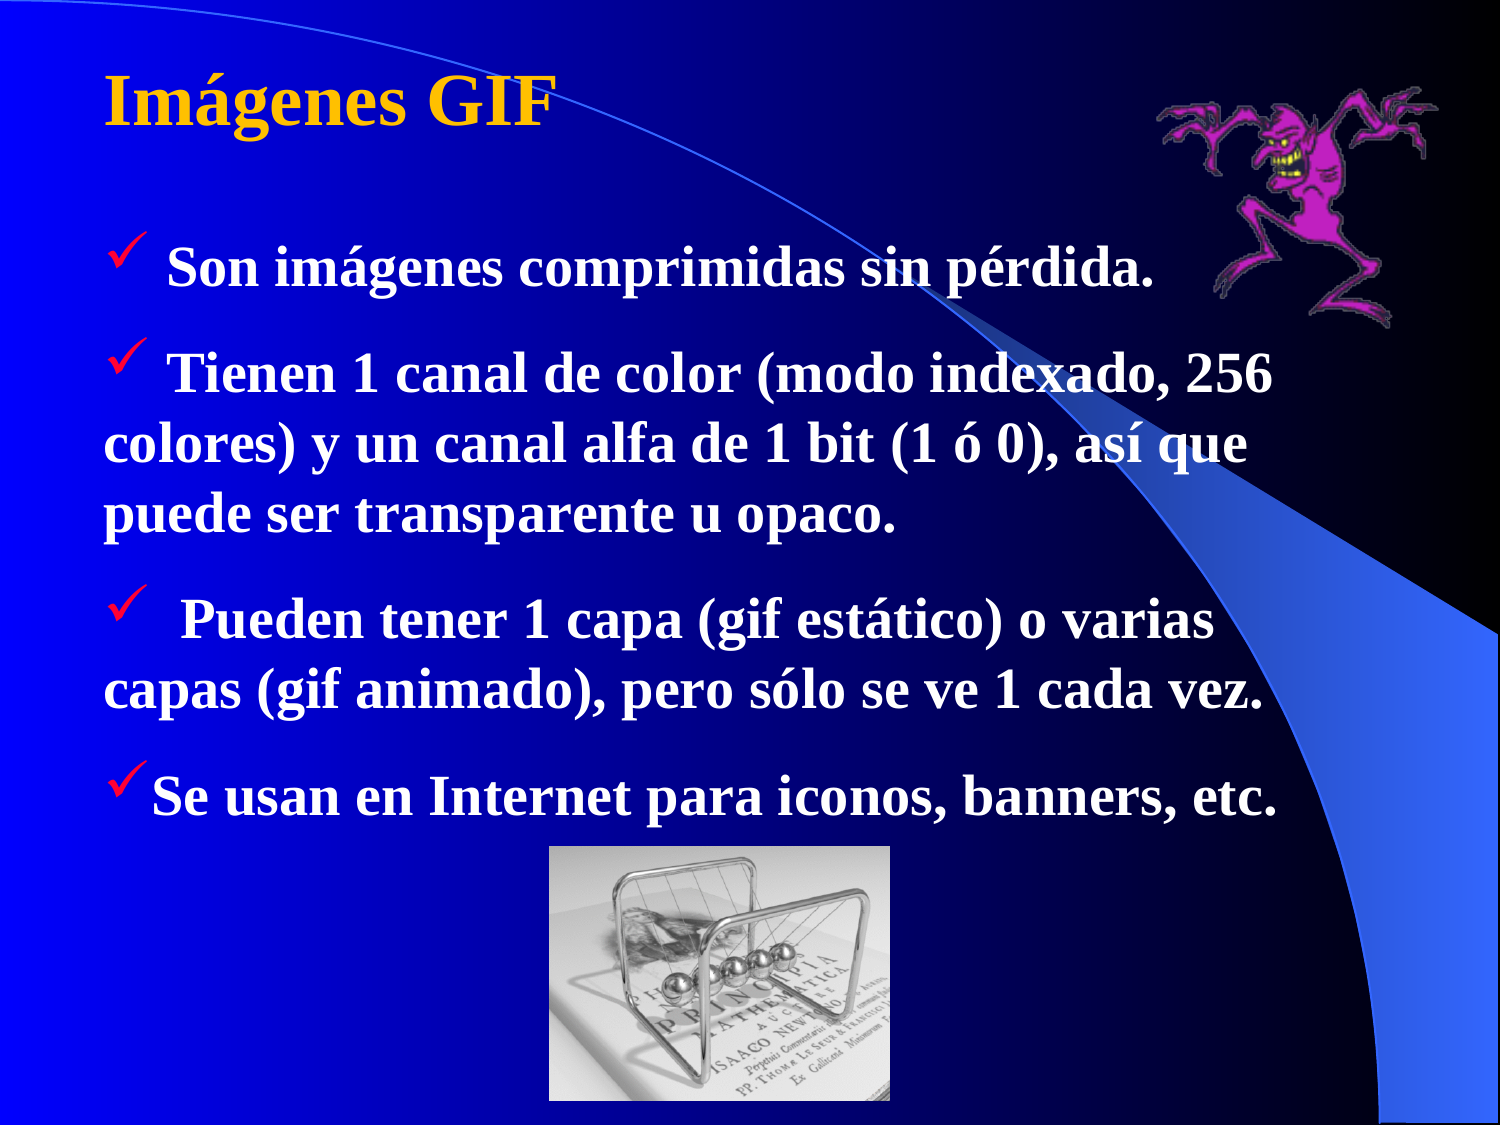

Imágenes GIF
 Son imágenes comprimidas sin pérdida.
 Tienen 1 canal de color (modo indexado, 256 colores) y un canal alfa de 1 bit (1 ó 0), así que puede ser transparente u opaco.
 Pueden tener 1 capa (gif estático) o varias capas (gif animado), pero sólo se ve 1 cada vez.
Se usan en Internet para iconos, banners, etc.